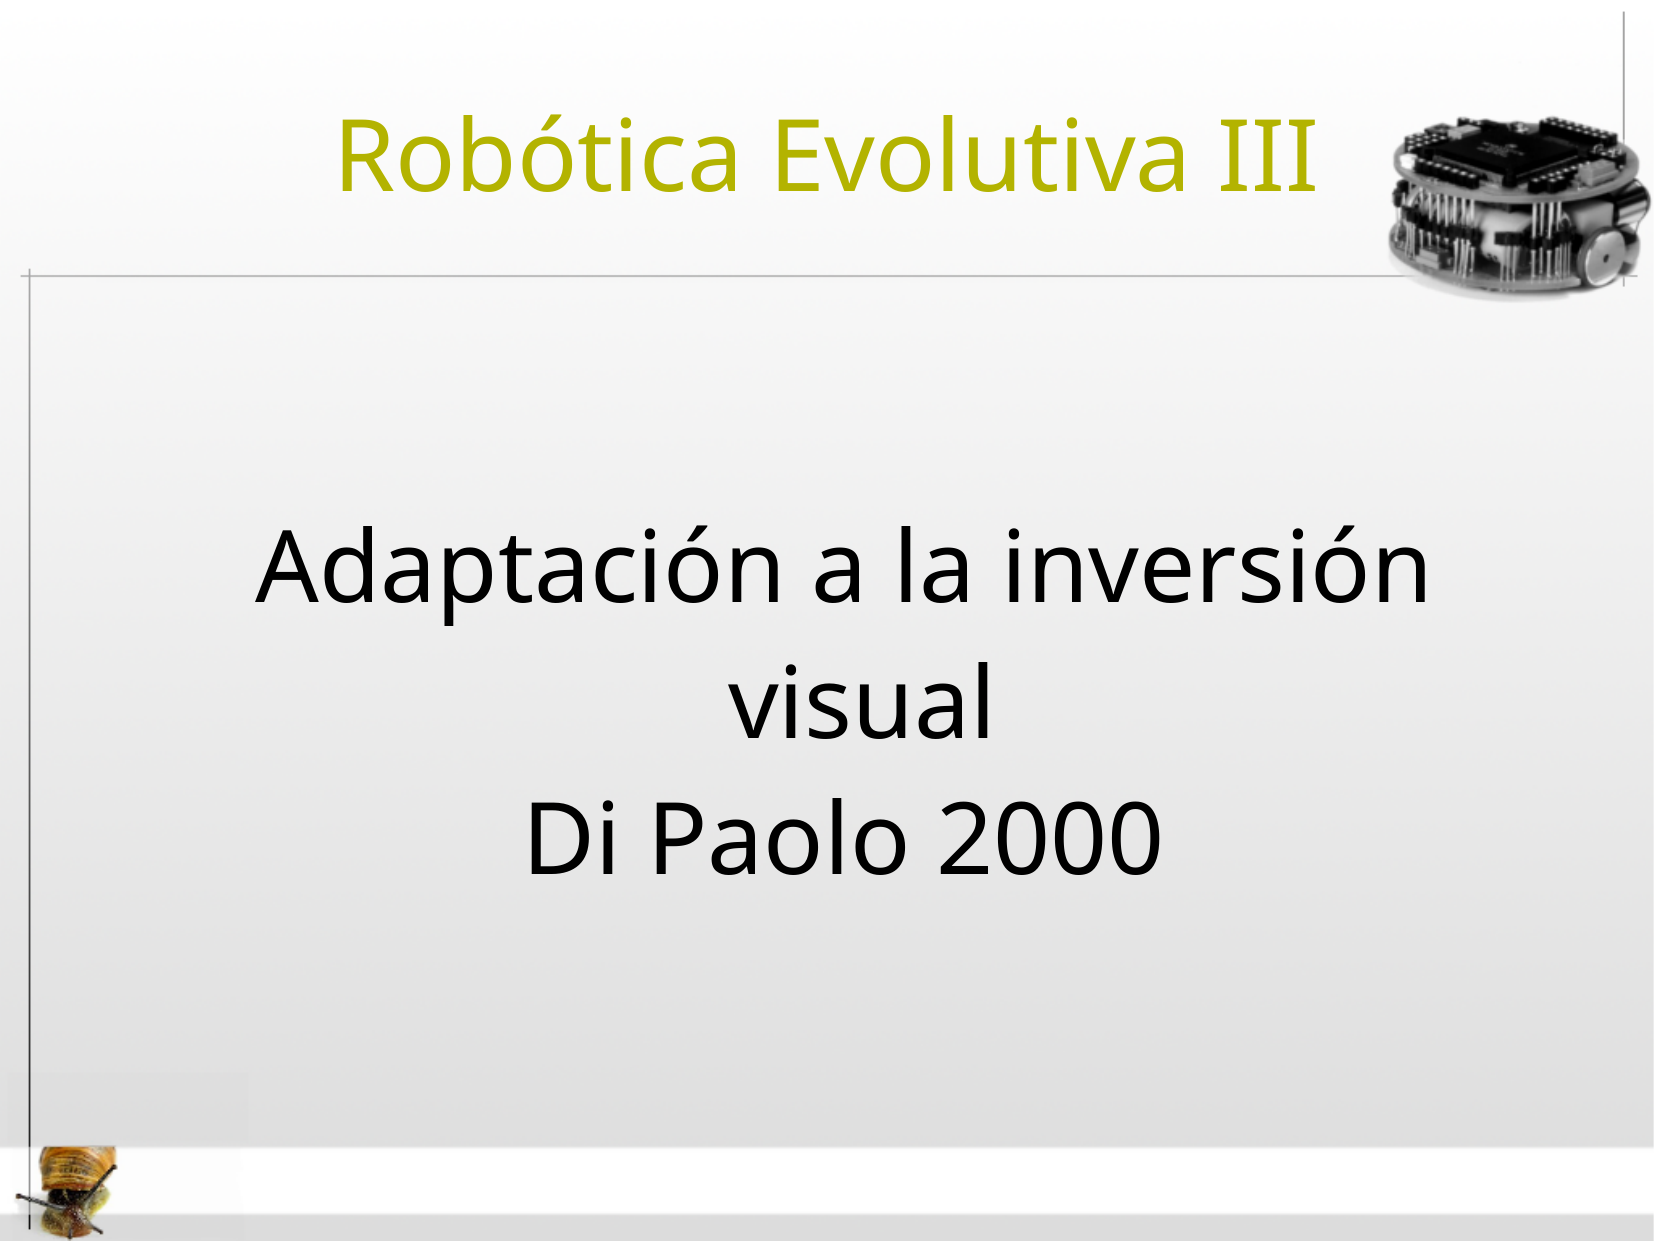

# Robótica Evolutiva III
Adaptación a la inversión visual
Di Paolo 2000